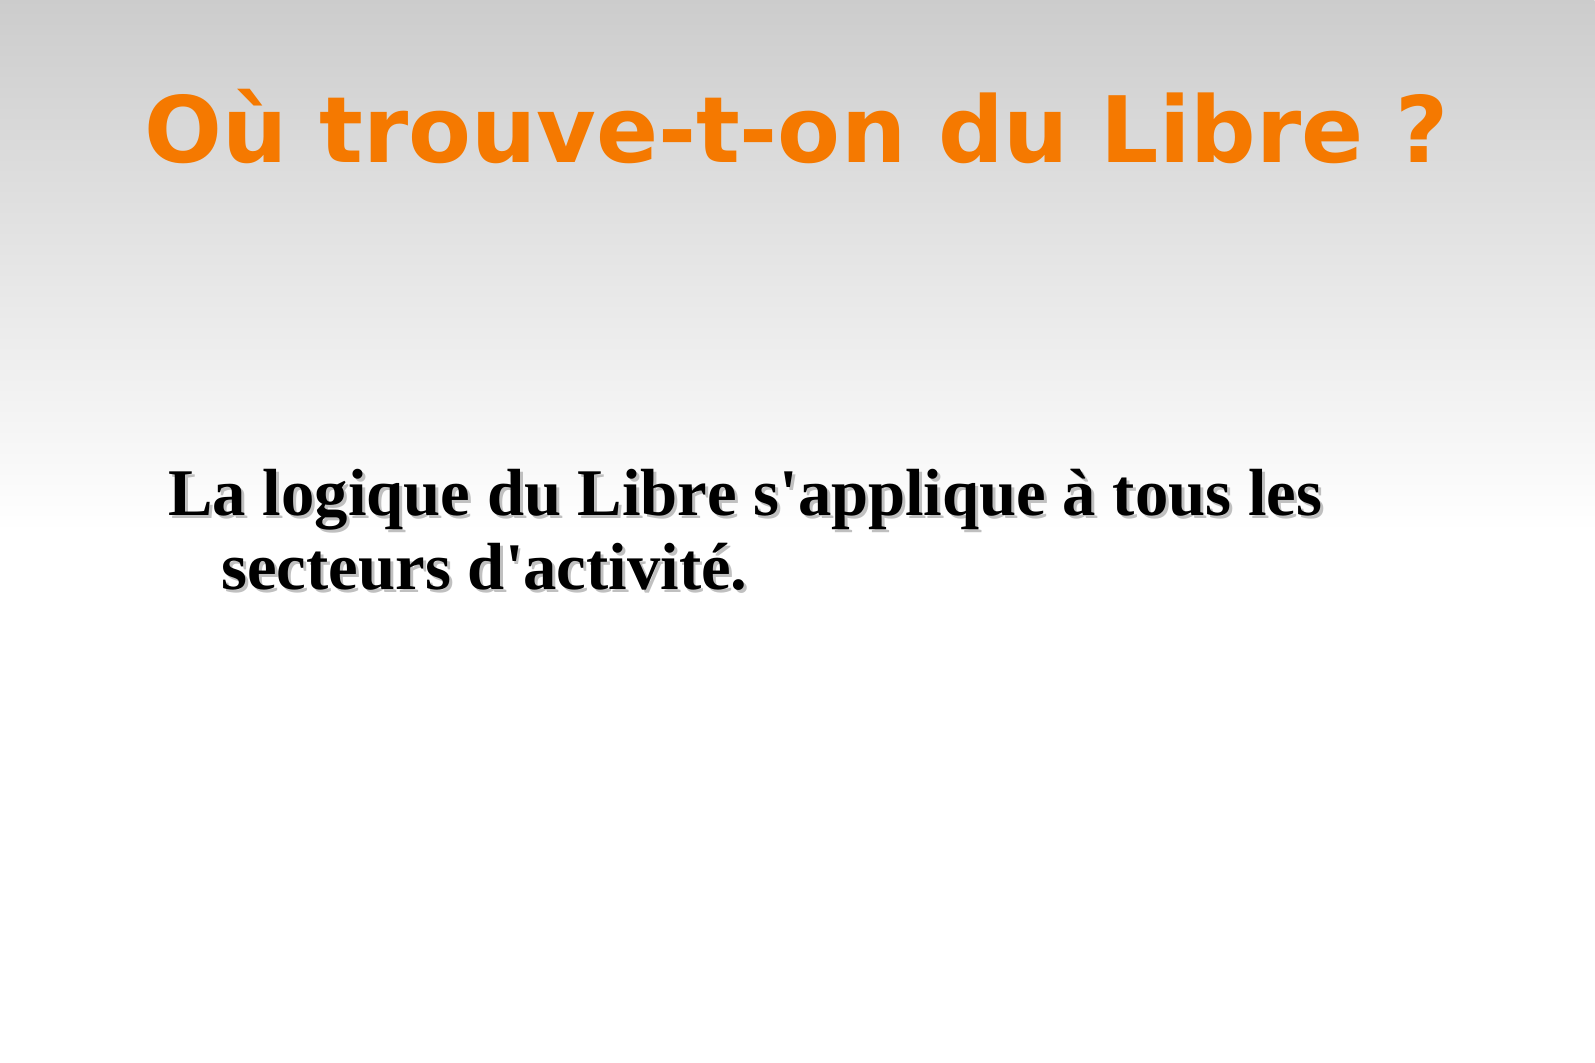

# Où trouve-t-on du Libre ?
La logique du Libre s'applique à tous les secteurs d'activité.